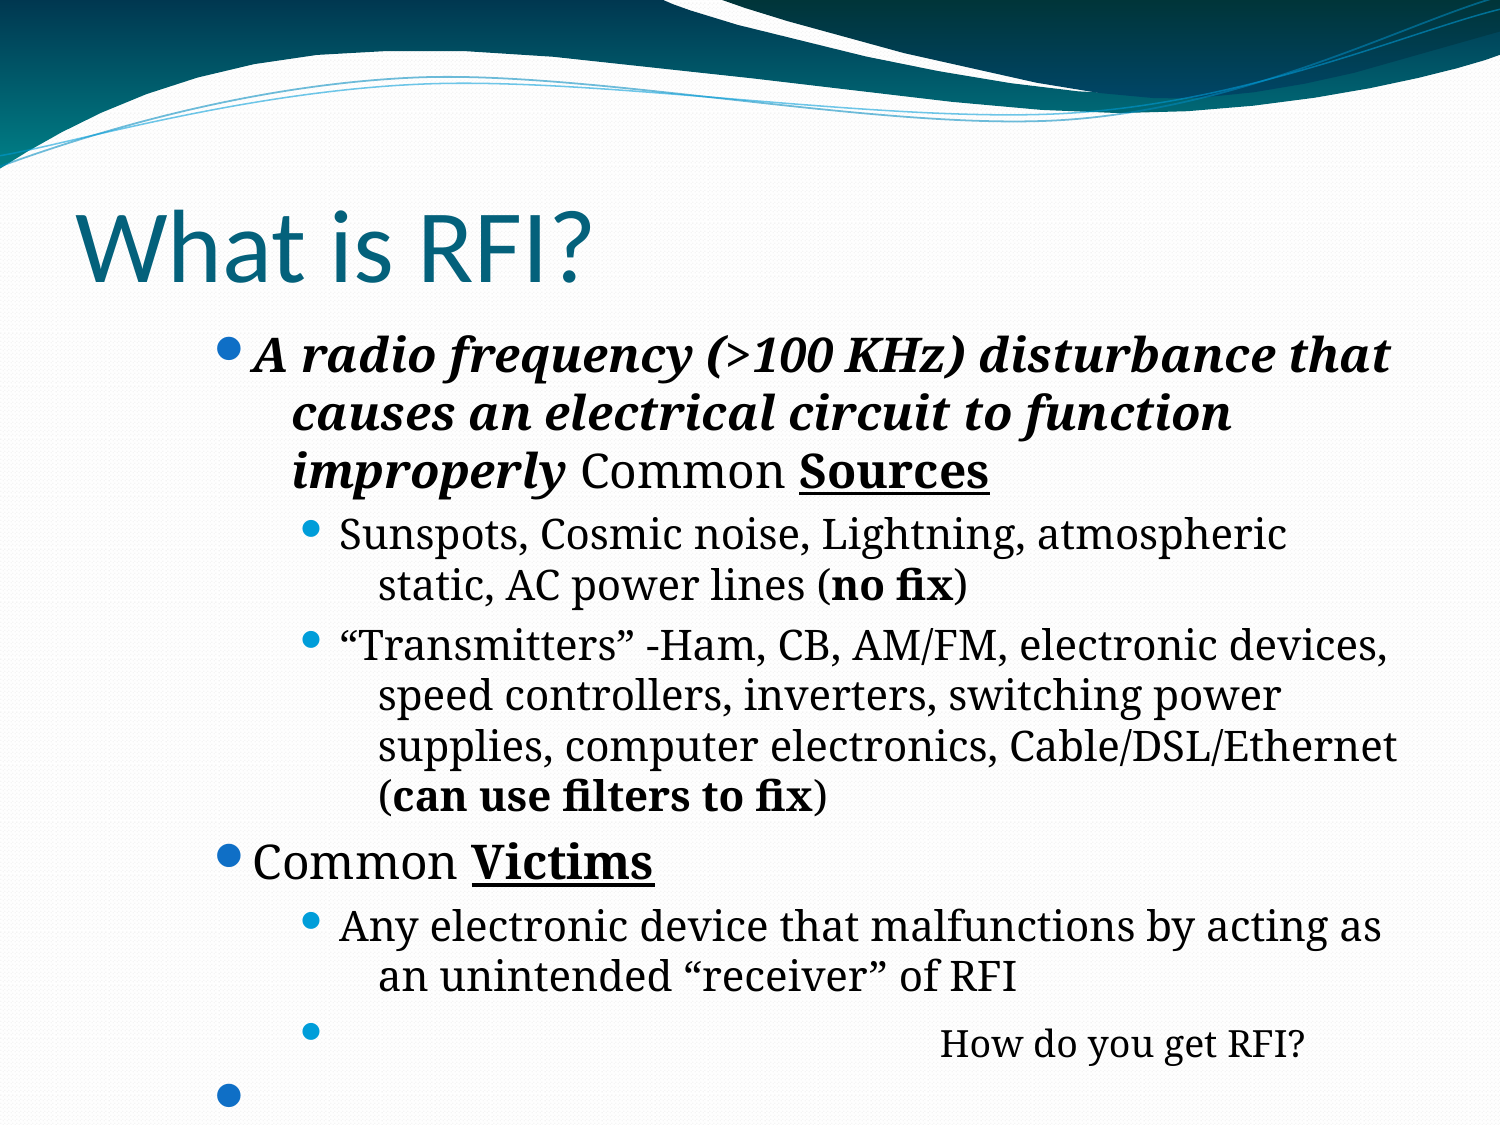

# What is RFI?
A radio frequency (>100 KHz) disturbance that causes an electrical circuit to function improperly Common Sources
Sunspots, Cosmic noise, Lightning, atmospheric static, AC power lines (no fix)
“Transmitters” -Ham, CB, AM/FM, electronic devices, speed controllers, inverters, switching power supplies, computer electronics, Cable/DSL/Ethernet (can use filters to fix)
Common Victims
Any electronic device that malfunctions by acting as an unintended “receiver” of RFI
How do you get RFI?